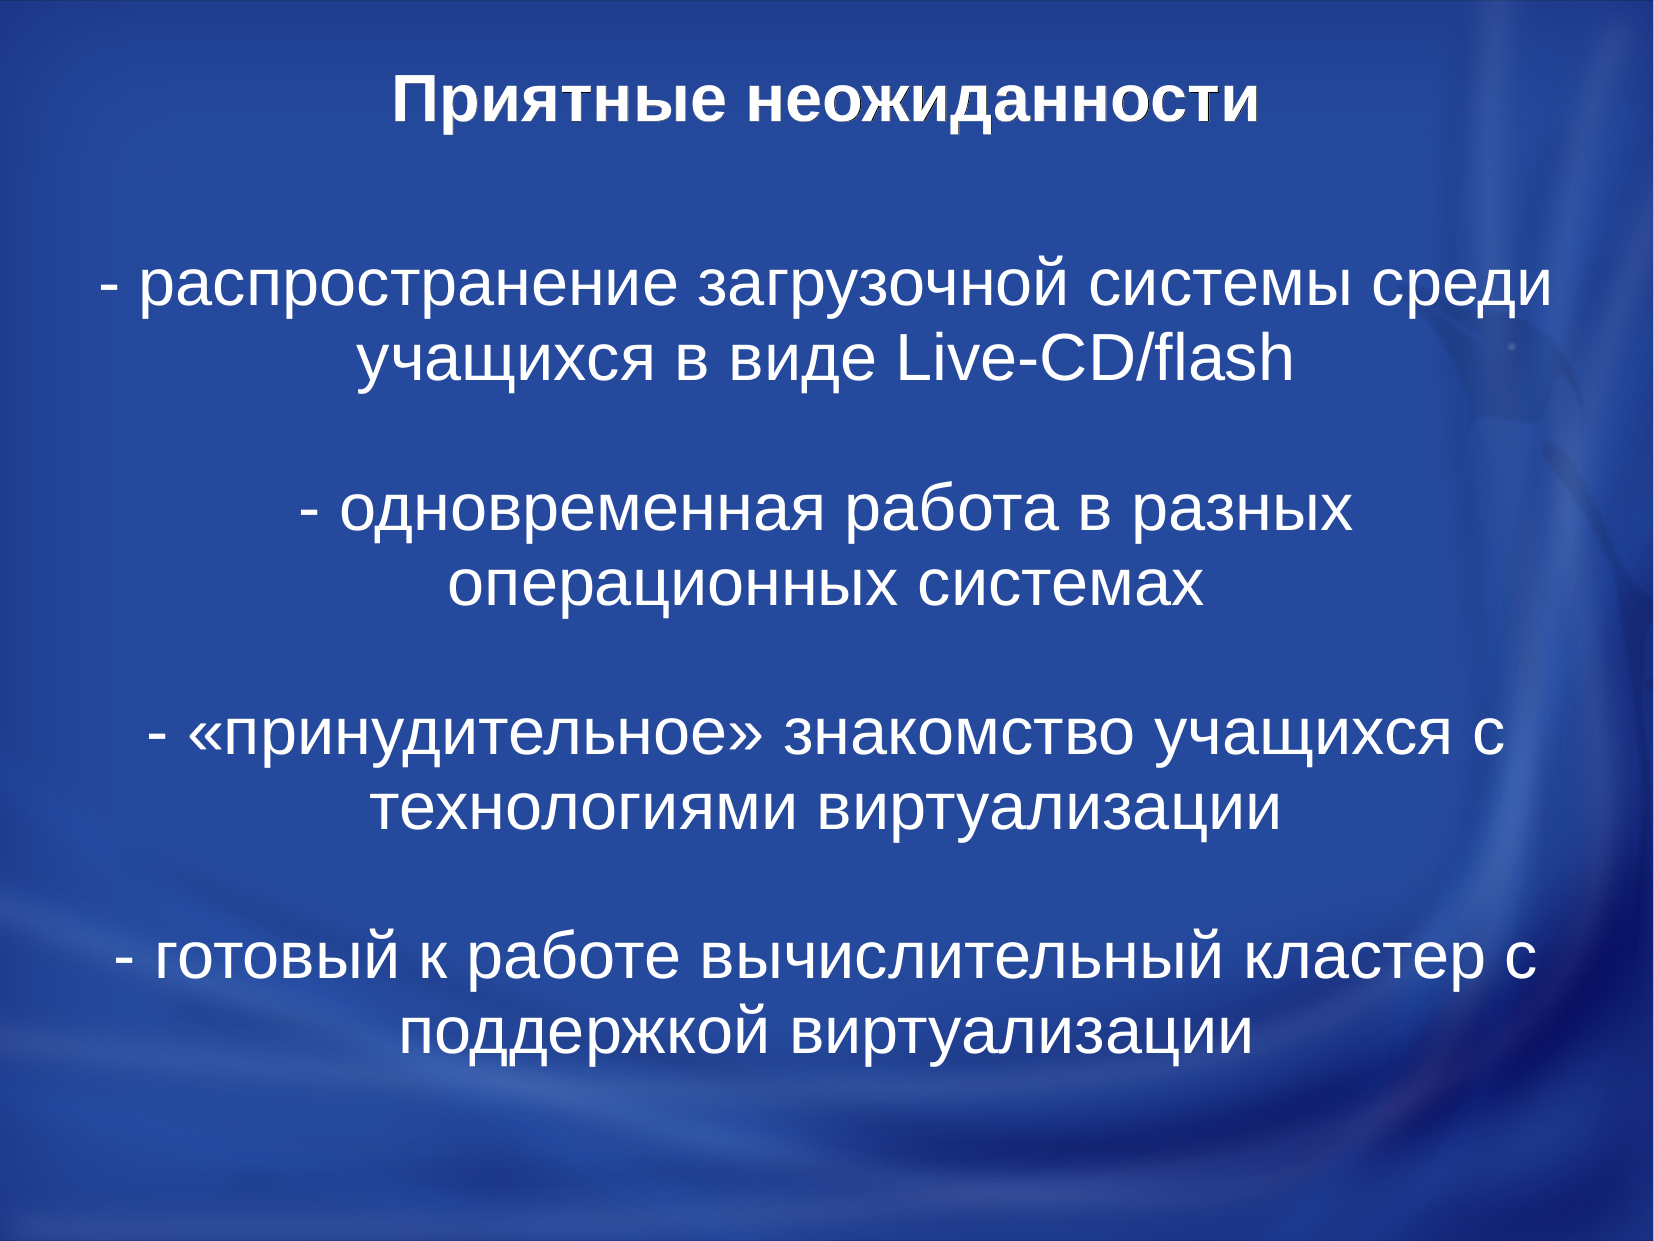

# Приятные неожиданности
- распространение загрузочной системы среди учащихся в виде Live-CD/flash
- одновременная работа в разных операционных системах
- «принудительное» знакомство учащихся с технологиями виртуализации
- готовый к работе вычислительный кластер с поддержкой виртуализации